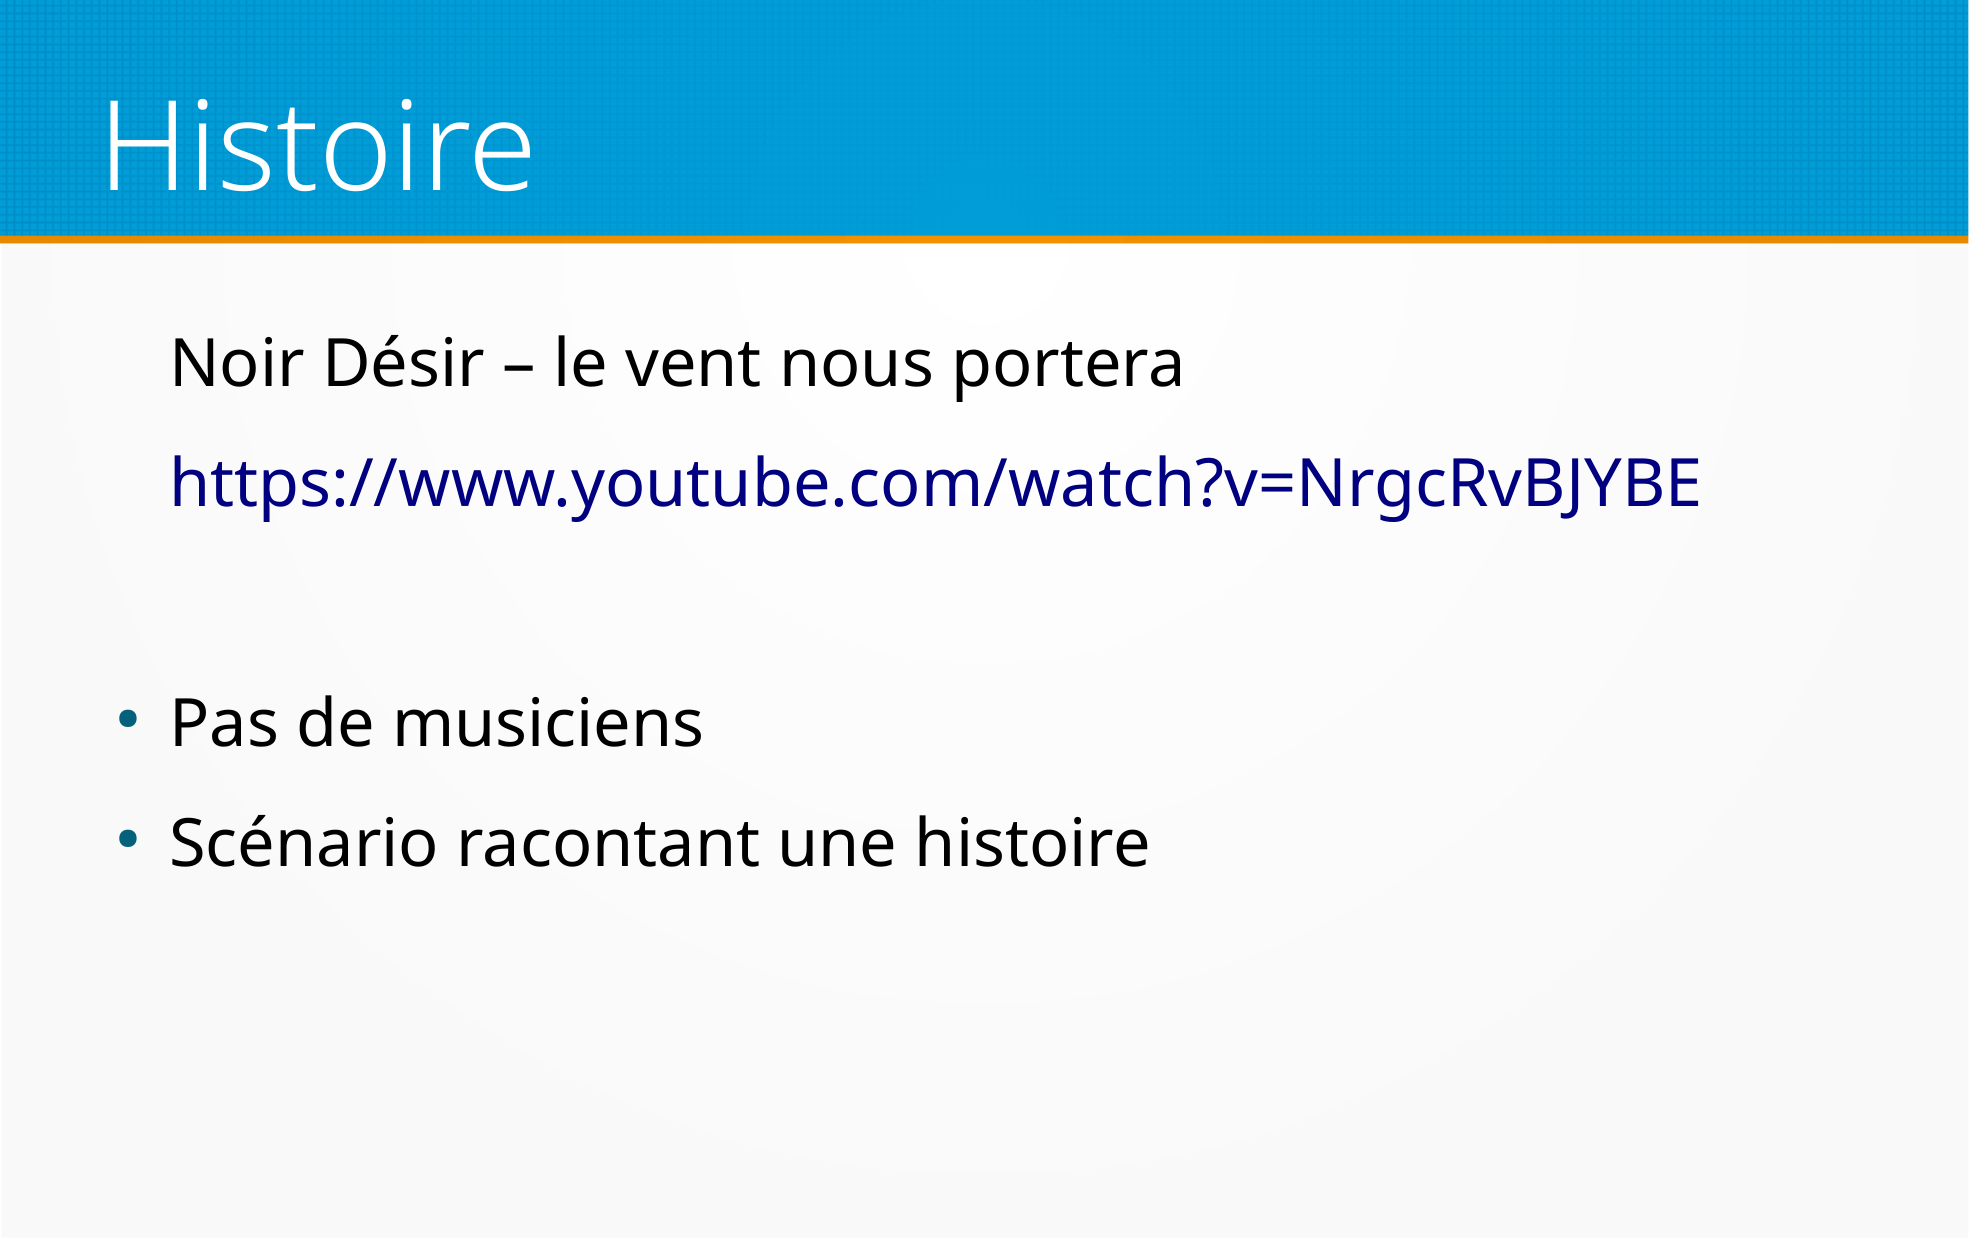

# Histoire
Noir Désir – le vent nous portera
https://www.youtube.com/watch?v=NrgcRvBJYBE
Pas de musiciens
Scénario racontant une histoire